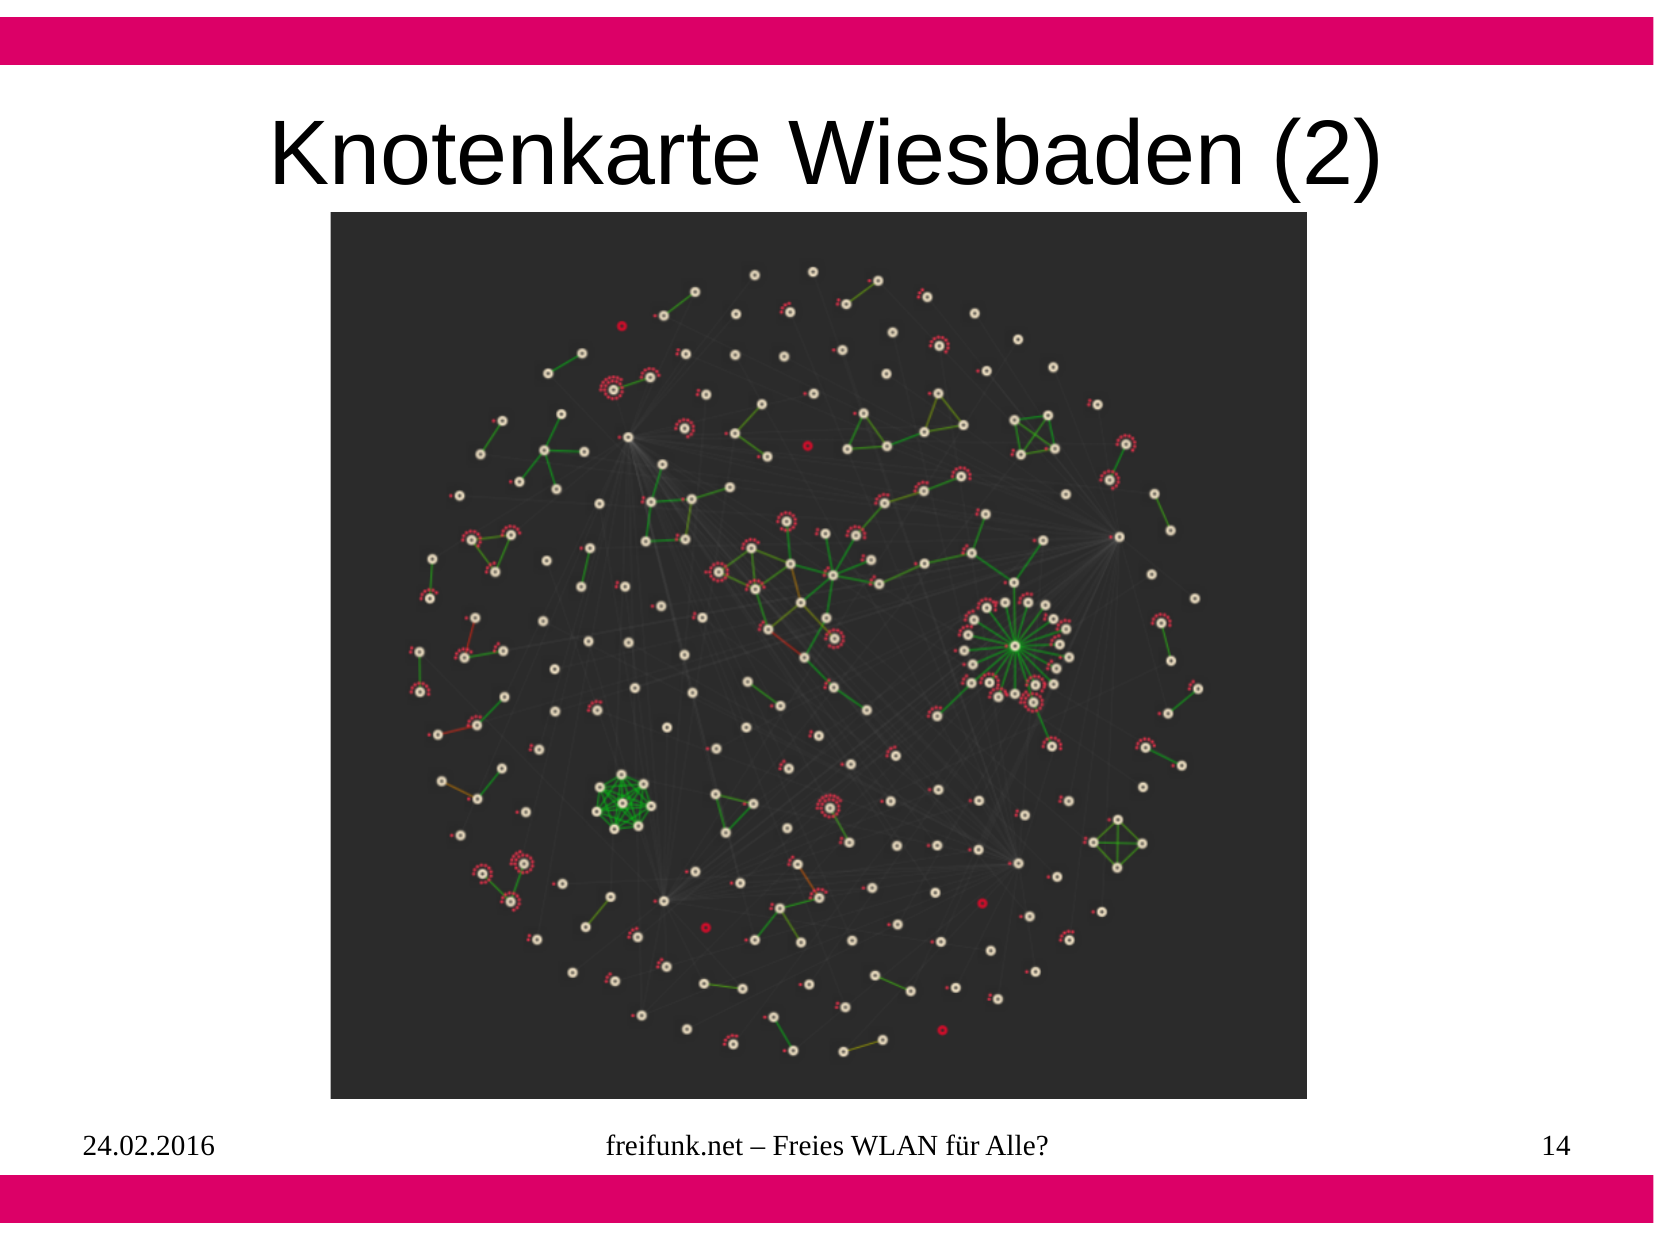

# Knotenkarte Wiesbaden (2)
24.02.2016
freifunk.net – Freies WLAN für Alle?
14